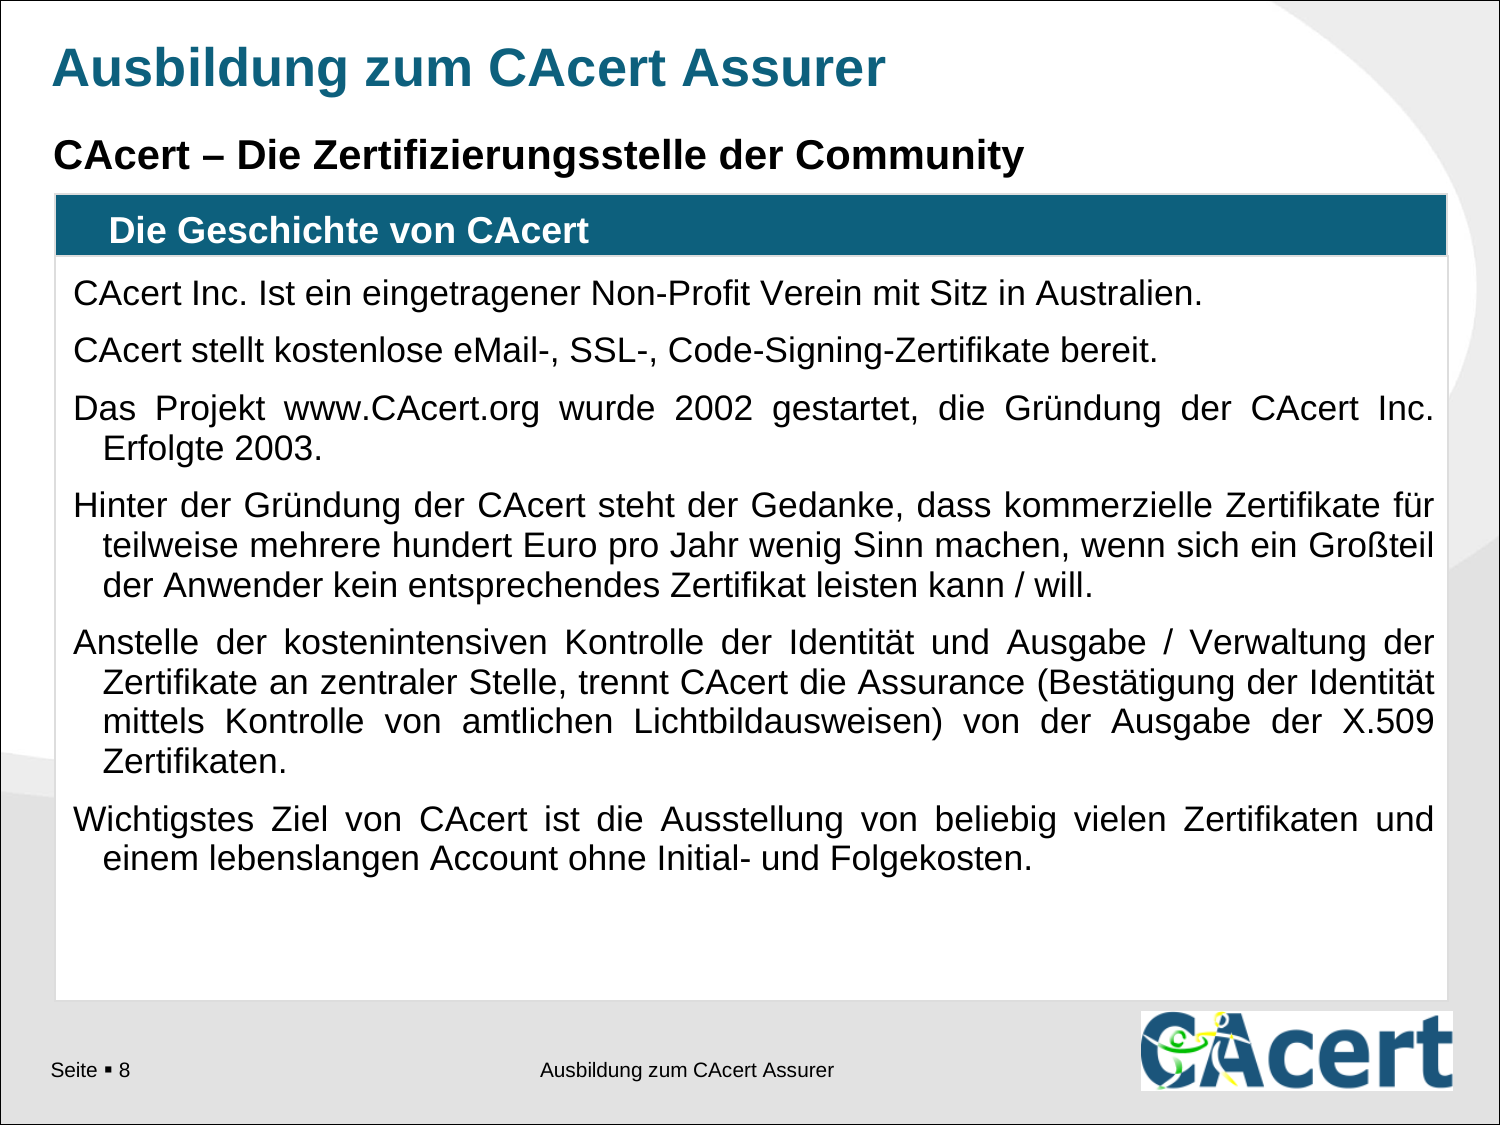

# Ausbildung zum CAcert Assurer
CAcert – Die Zertifizierungsstelle der Community
Die Geschichte von CAcert
CAcert Inc. Ist ein eingetragener Non-Profit Verein mit Sitz in Australien.
CAcert stellt kostenlose eMail-, SSL-, Code-Signing-Zertifikate bereit.
Das Projekt www.CAcert.org wurde 2002 gestartet, die Gründung der CAcert Inc. Erfolgte 2003.
Hinter der Gründung der CAcert steht der Gedanke, dass kommerzielle Zertifikate für teilweise mehrere hundert Euro pro Jahr wenig Sinn machen, wenn sich ein Großteil der Anwender kein entsprechendes Zertifikat leisten kann / will.
Anstelle der kostenintensiven Kontrolle der Identität und Ausgabe / Verwaltung der Zertifikate an zentraler Stelle, trennt CAcert die Assurance (Bestätigung der Identität mittels Kontrolle von amtlichen Lichtbildausweisen) von der Ausgabe der X.509 Zertifikaten.
Wichtigstes Ziel von CAcert ist die Ausstellung von beliebig vielen Zertifikaten und einem lebenslangen Account ohne Initial- und Folgekosten.
Ausbildung zum CAcert Assurer